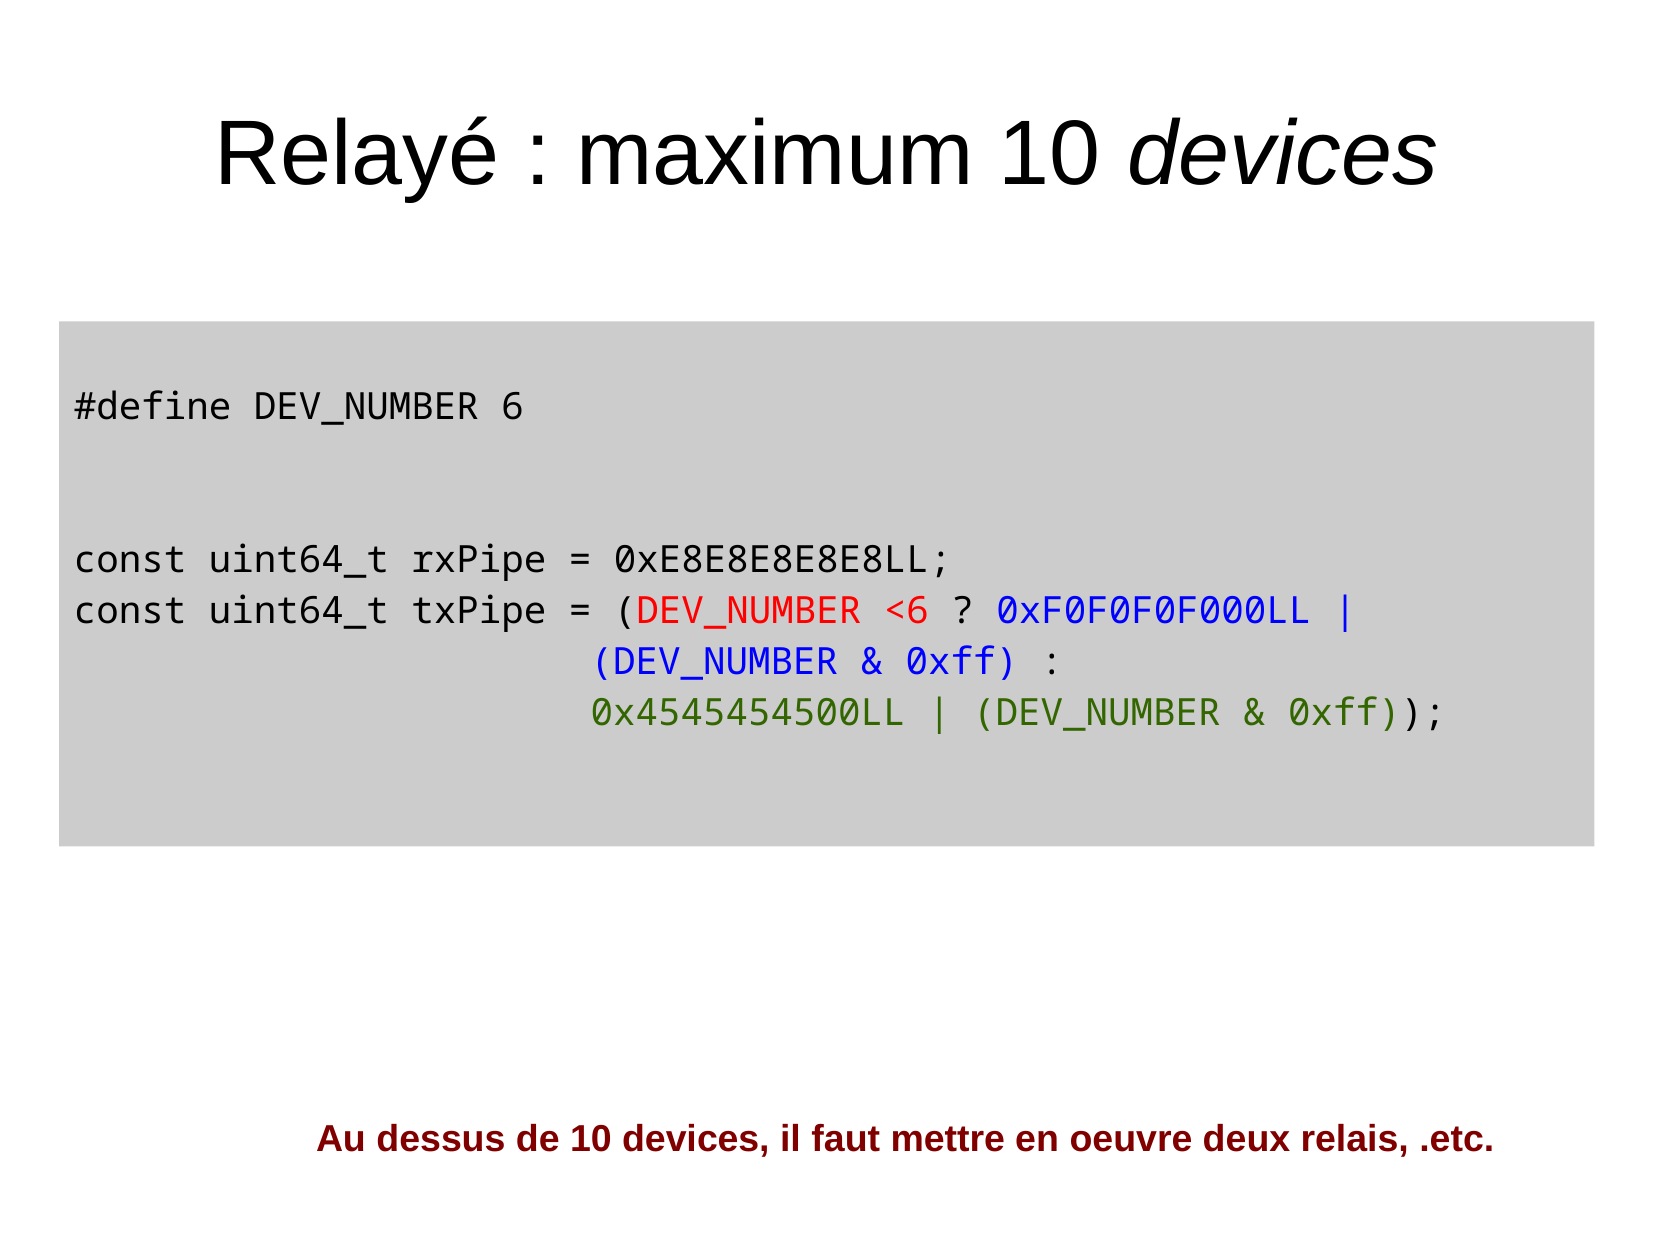

# Relayé : maximum 10 devices
#define DEV_NUMBER 6
const uint64_t rxPipe = 0xE8E8E8E8E8LL;
const uint64_t txPipe = (DEV_NUMBER <6 ? 0xF0F0F0F000LL | 								(DEV_NUMBER & 0xff) :
							0x4545454500LL | (DEV_NUMBER & 0xff));
Au dessus de 10 devices, il faut mettre en oeuvre deux relais, .etc.